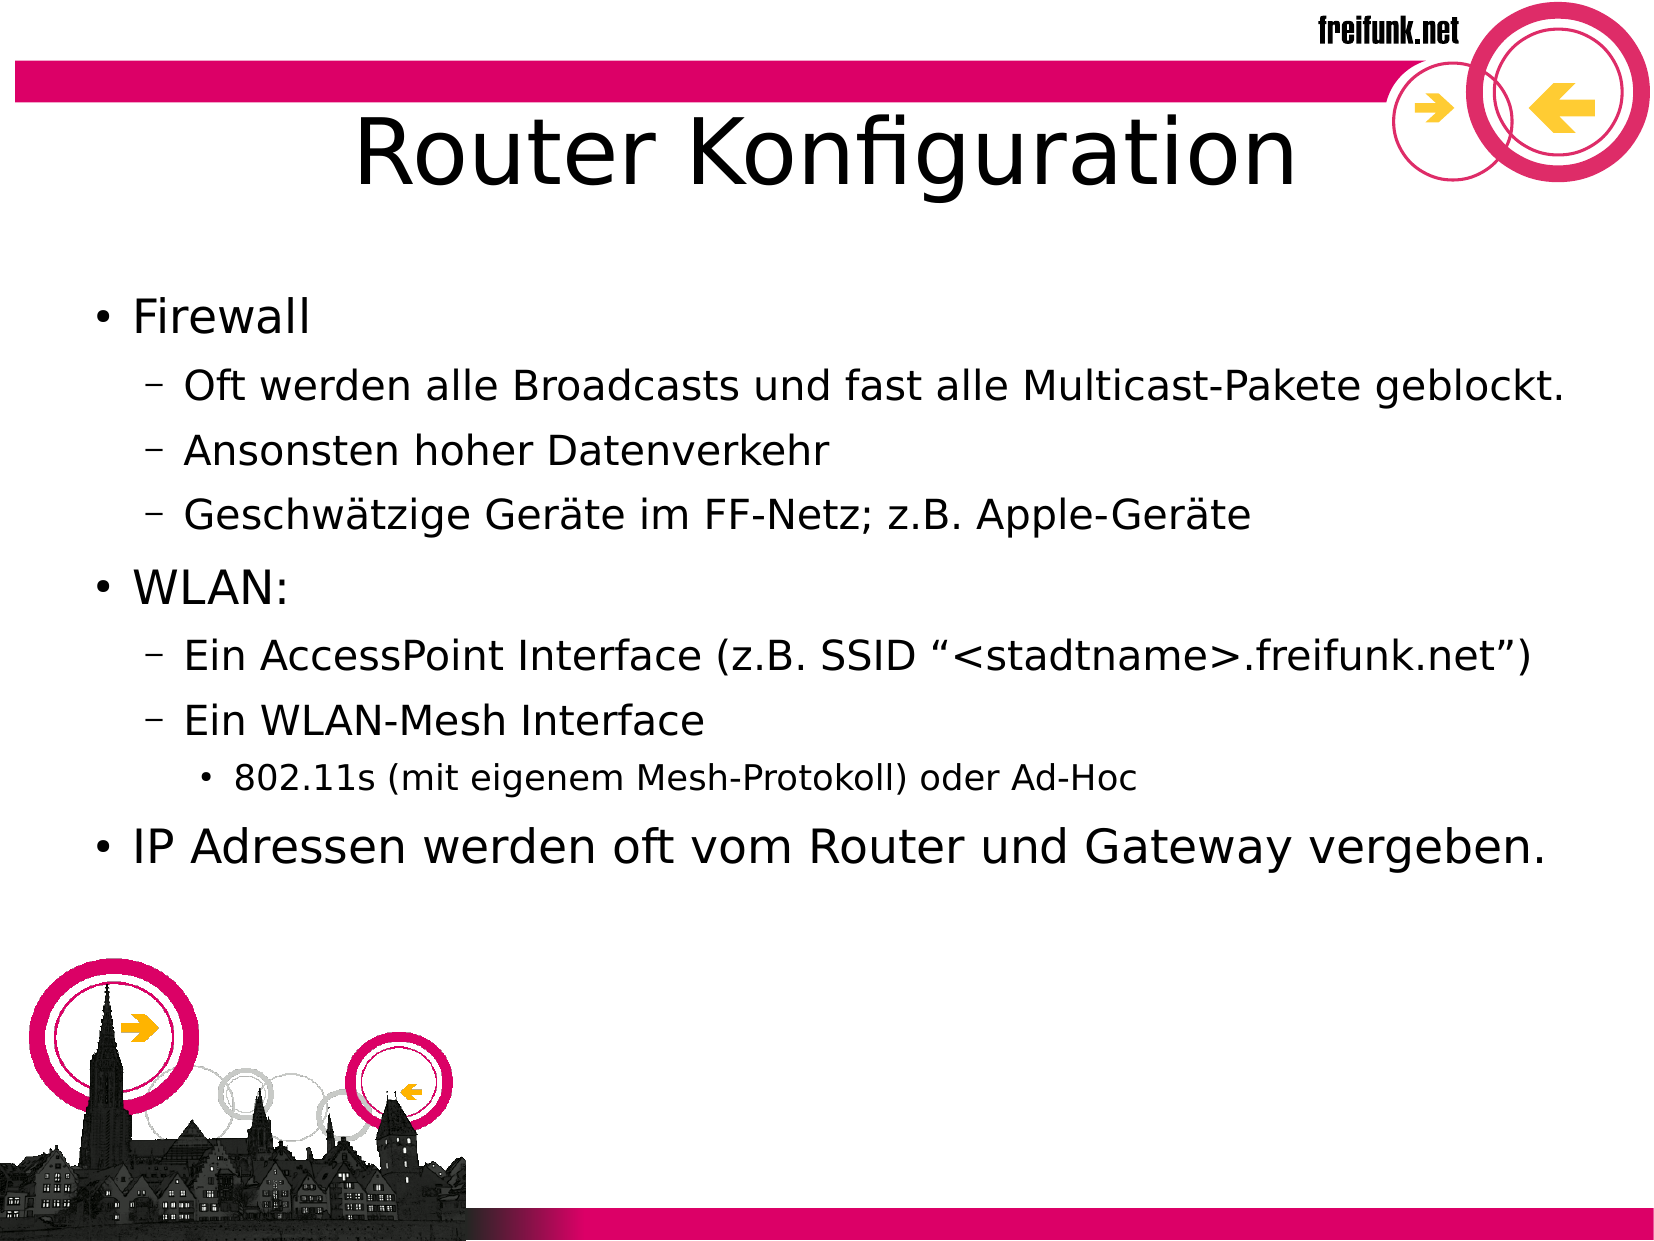

# Router Konfiguration
Firewall
Oft werden alle Broadcasts und fast alle Multicast-Pakete geblockt.
Ansonsten hoher Datenverkehr
Geschwätzige Geräte im FF-Netz; z.B. Apple-Geräte
WLAN:
Ein AccessPoint Interface (z.B. SSID “<stadtname>.freifunk.net”)
Ein WLAN-Mesh Interface
802.11s (mit eigenem Mesh-Protokoll) oder Ad-Hoc
IP Adressen werden oft vom Router und Gateway vergeben.